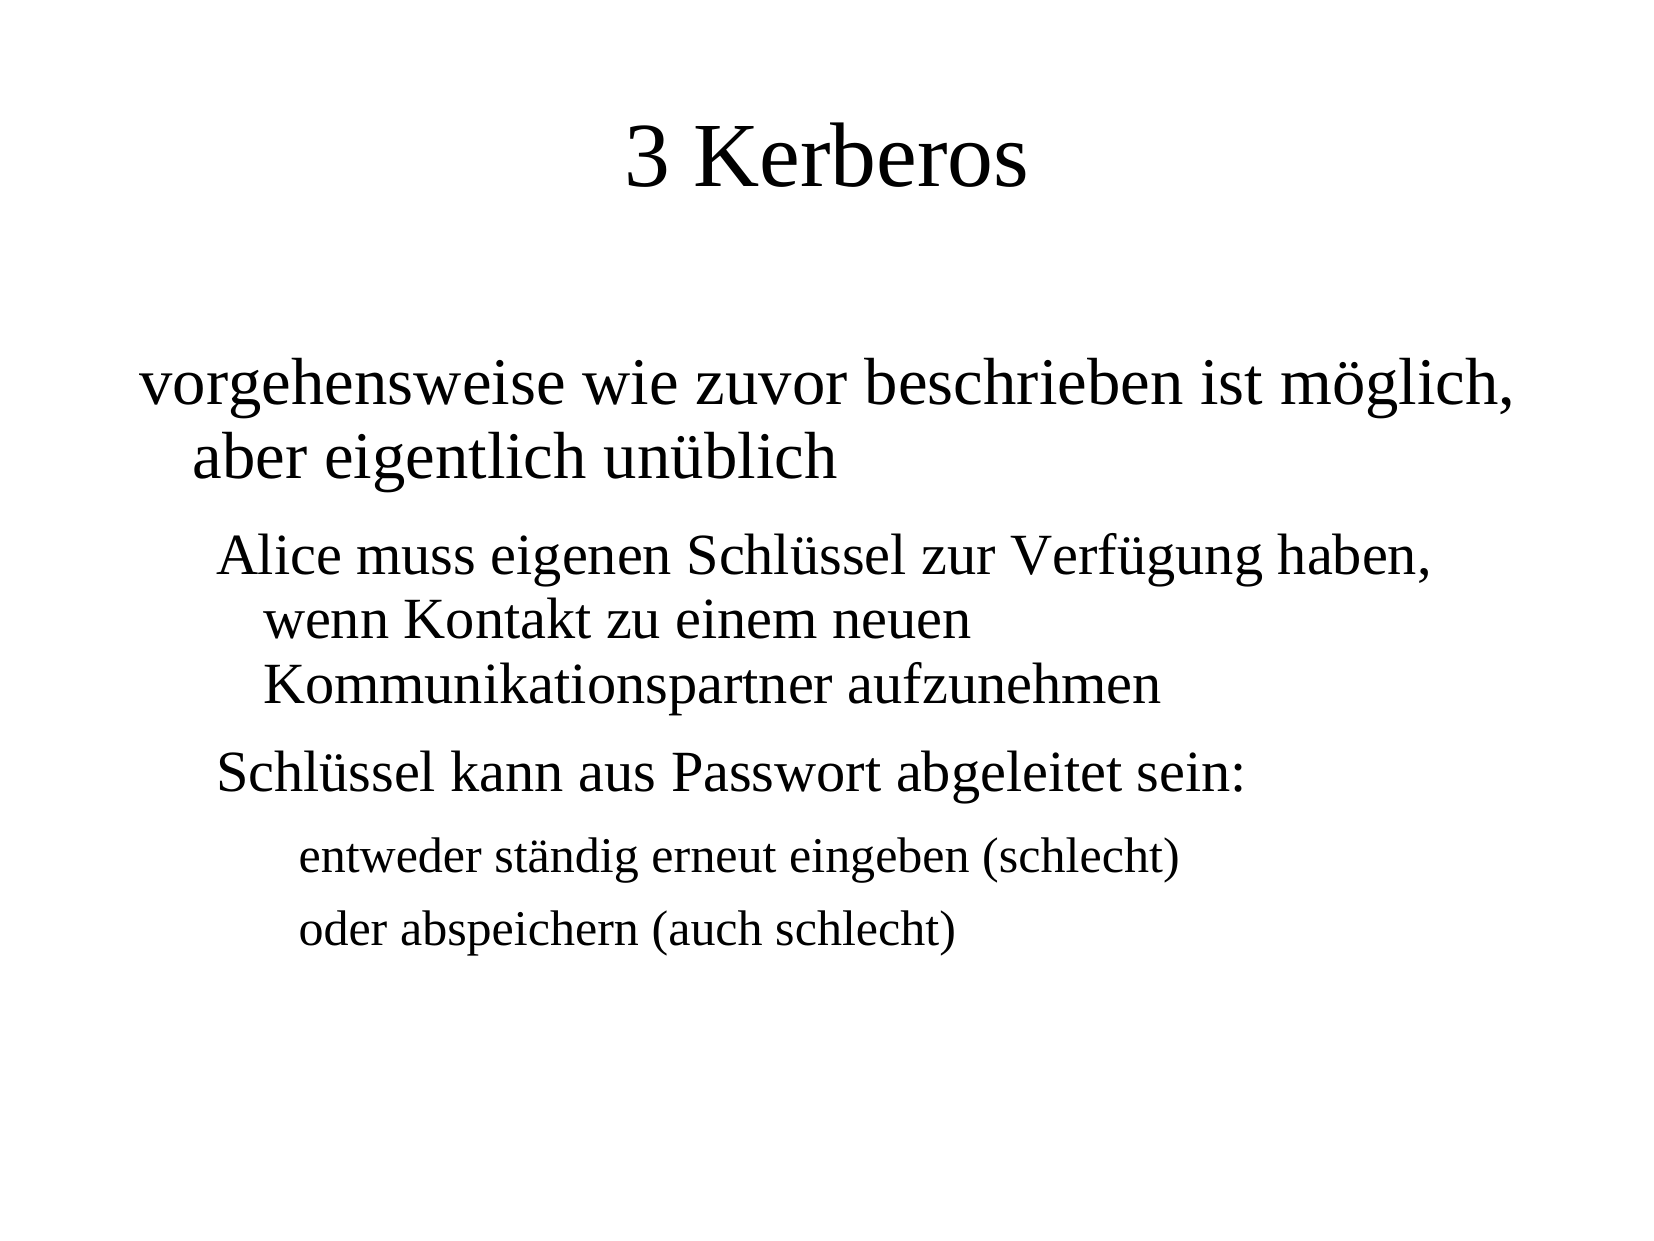

# 3 Kerberos
vorgehensweise wie zuvor beschrieben ist möglich, aber eigentlich unüblich
Alice muss eigenen Schlüssel zur Verfügung haben, wenn Kontakt zu einem neuen Kommunikationspartner aufzunehmen
Schlüssel kann aus Passwort abgeleitet sein:
entweder ständig erneut eingeben (schlecht)
oder abspeichern (auch schlecht)